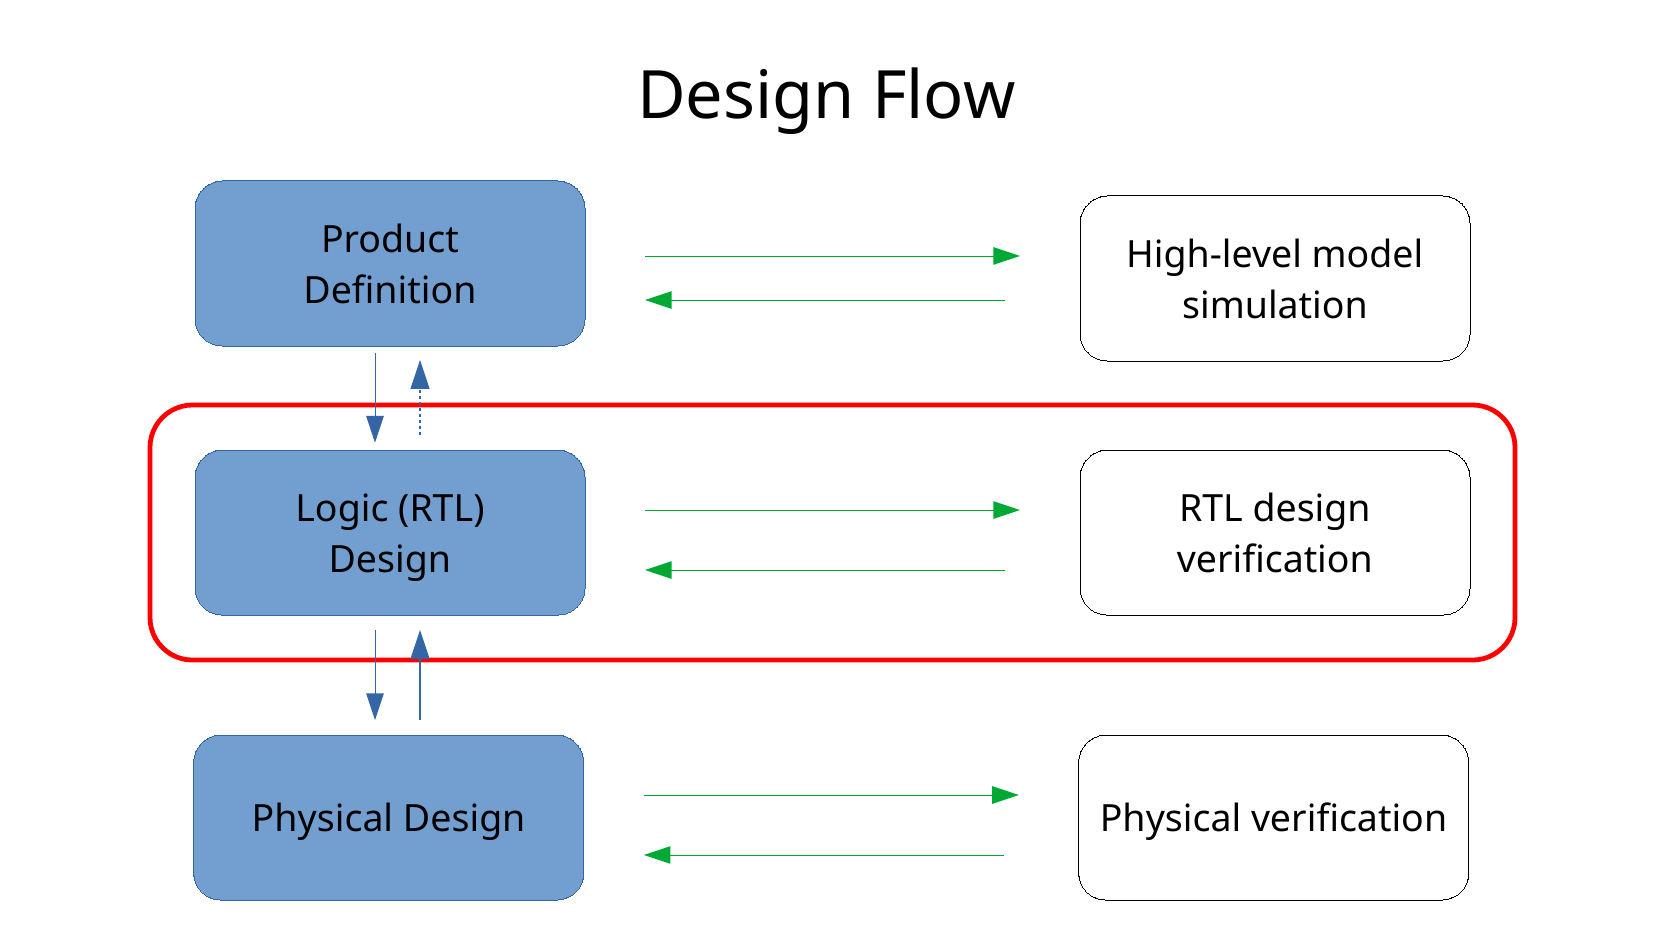

# Design Flow
Product
Definition
High-level model
simulation
Logic (RTL)
Design
RTL design
verification
Physical Design
Physical verification